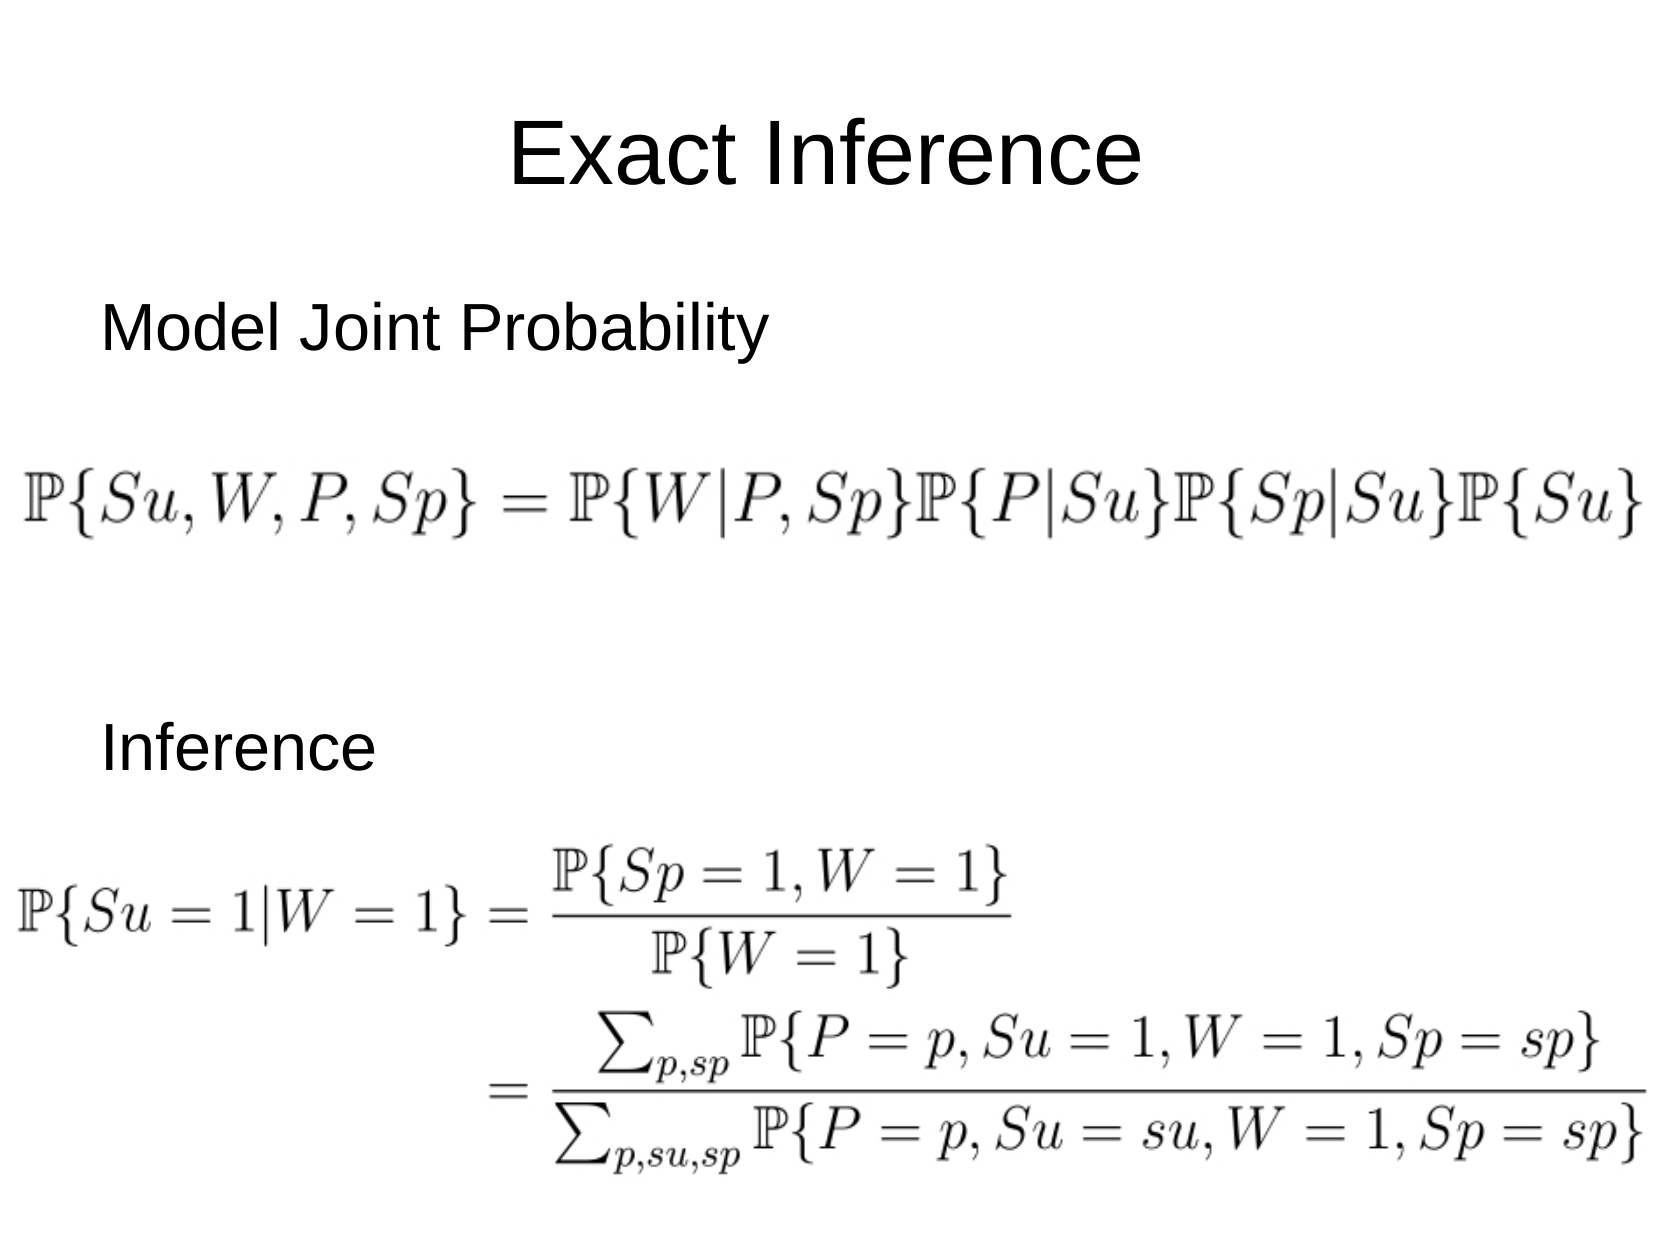

# Exact Inference
Model Joint Probability
Inference